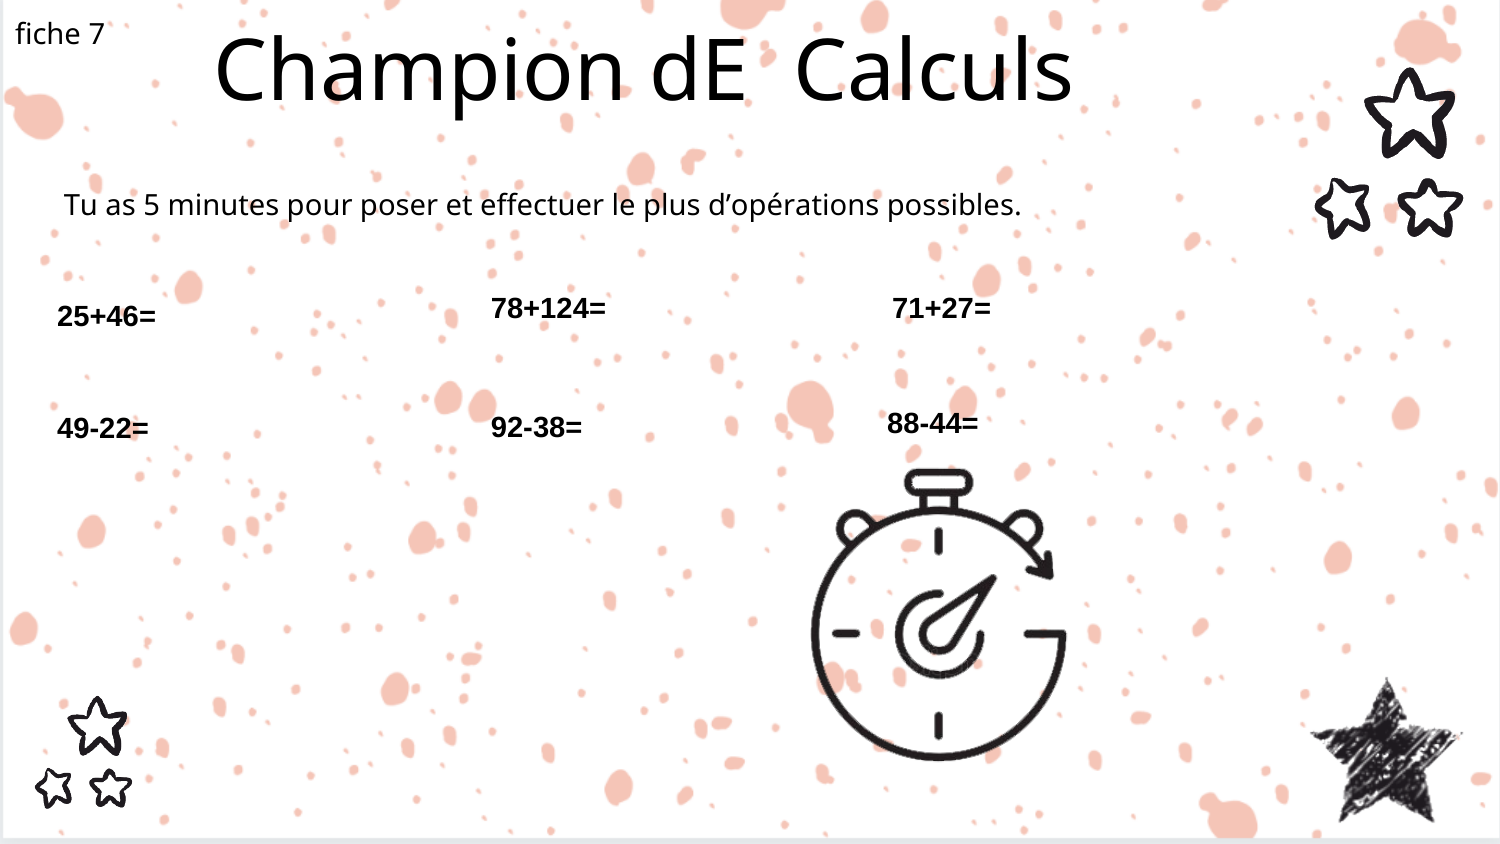

fiche 7
Champion dE Calculs
Tu as 5 minutes pour poser et effectuer le plus d’opérations possibles.
78+124=
71+27=
25+46=
88-44=
92-38=
49-22=